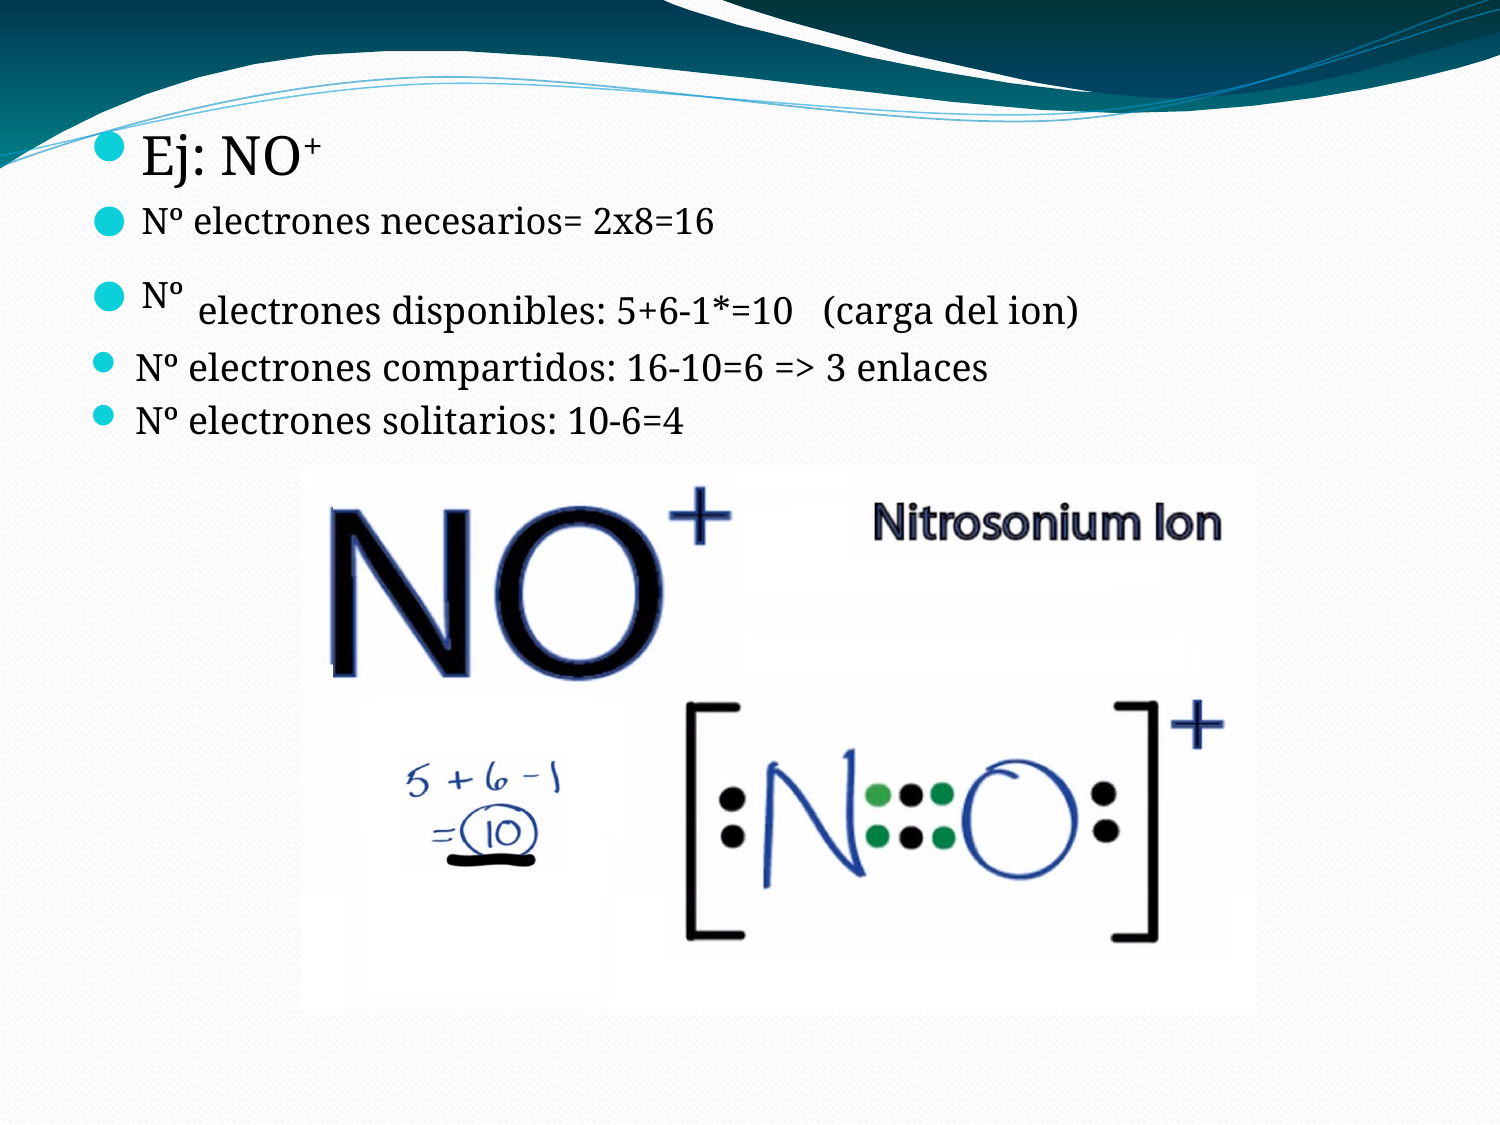

# Ej: NO+
Nº electrones necesarios= 2x8=16
Nº electrones disponibles: 5+6-1*=10 (carga del ion)
Nº electrones compartidos: 16-10=6 => 3 enlaces
Nº electrones solitarios: 10-6=4